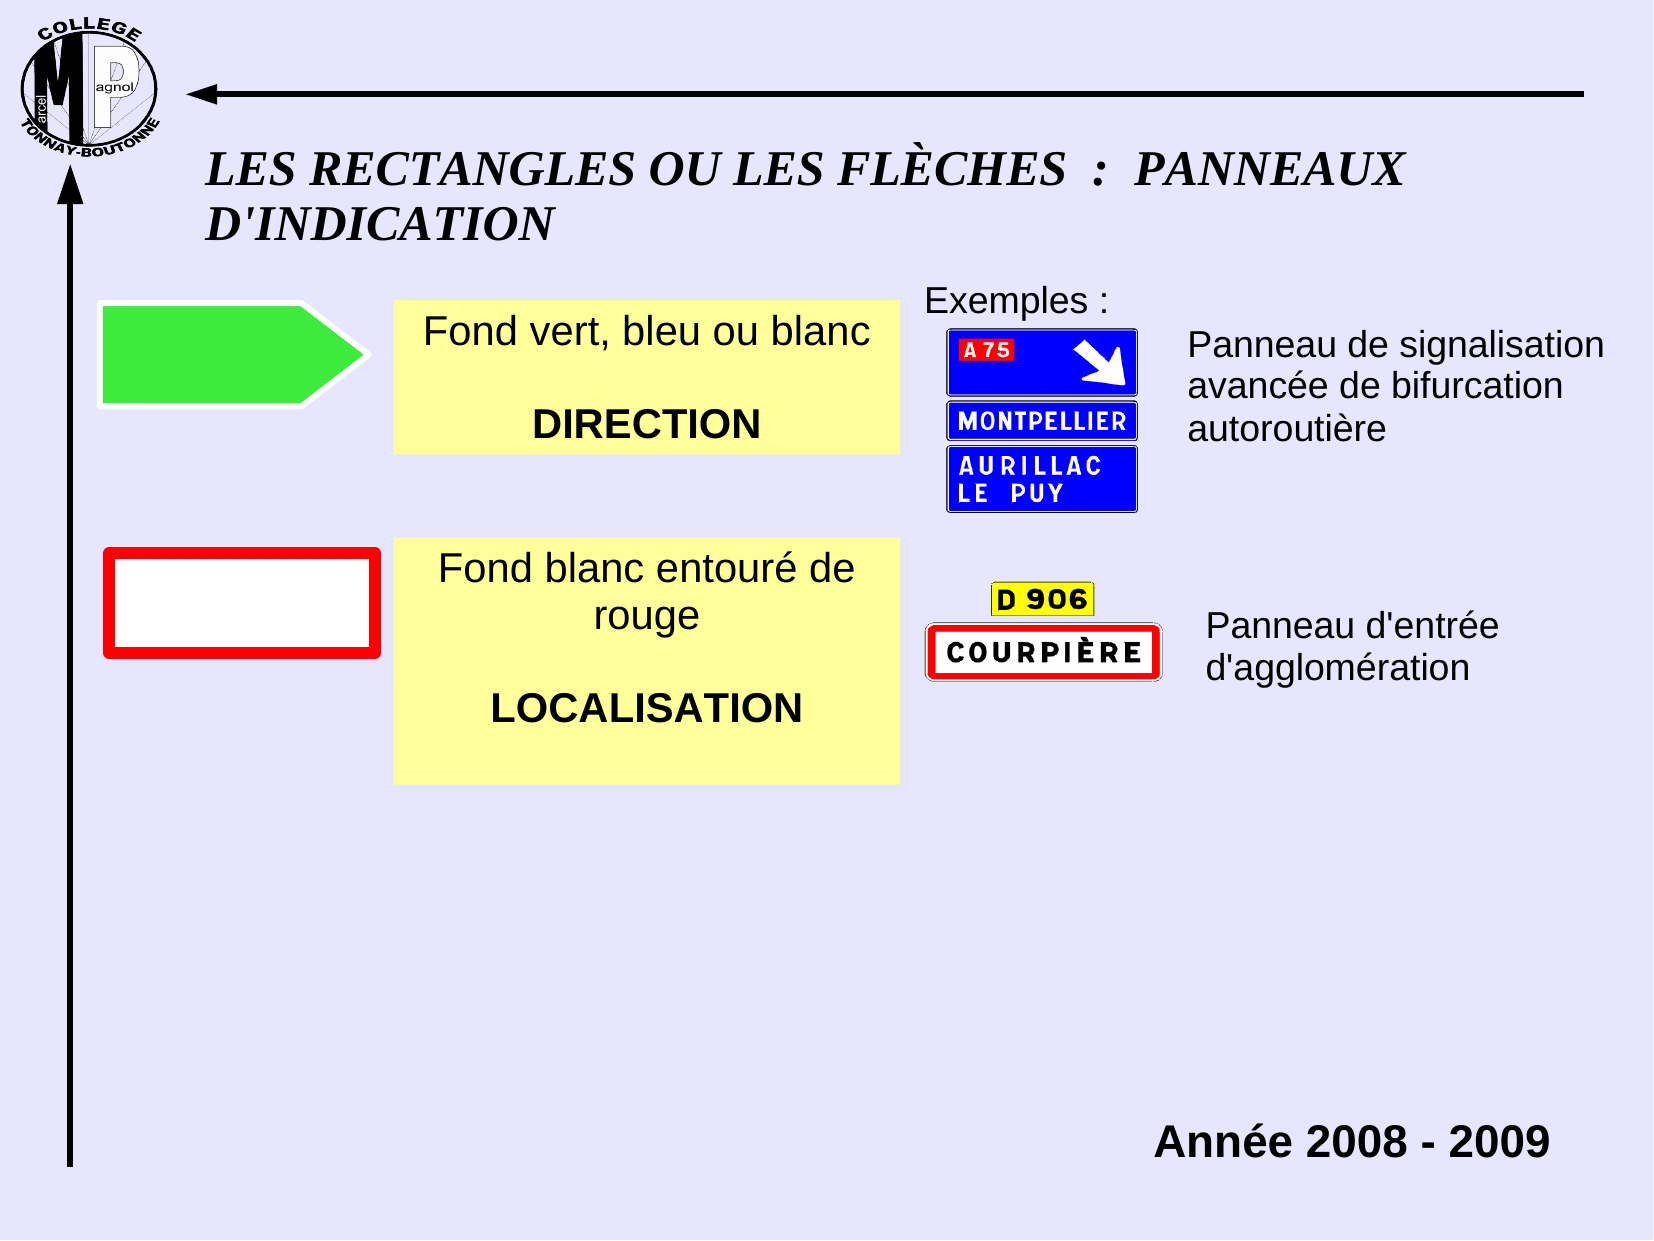

Année 2008 - 2009
LES RECTANGLES OU LES FLÈCHES : PANNEAUX D'INDICATION
Exemples :
Fond vert, bleu ou blanc
DIRECTION
Panneau de signalisation avancée de bifurcation autoroutière
Fond blanc entouré de rouge
LOCALISATION
Panneau d'entrée d'agglomération